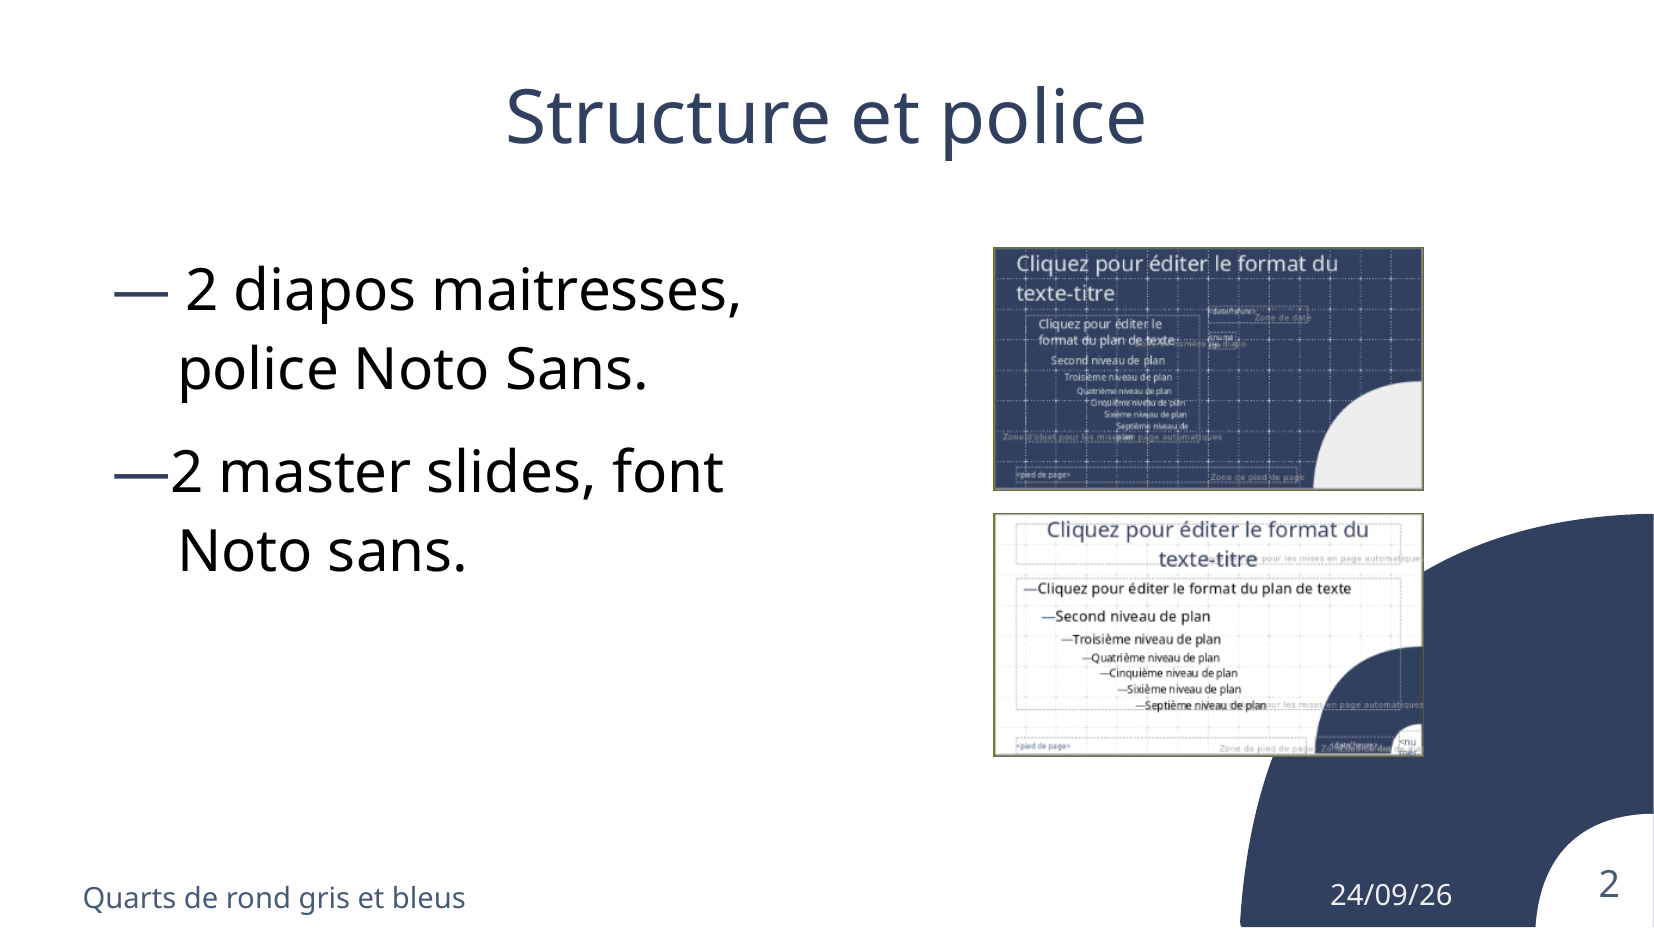

# Structure et police
 2 diapos maitresses, police Noto Sans.
2 master slides, font Noto sans.
2
Quarts de rond gris et bleus